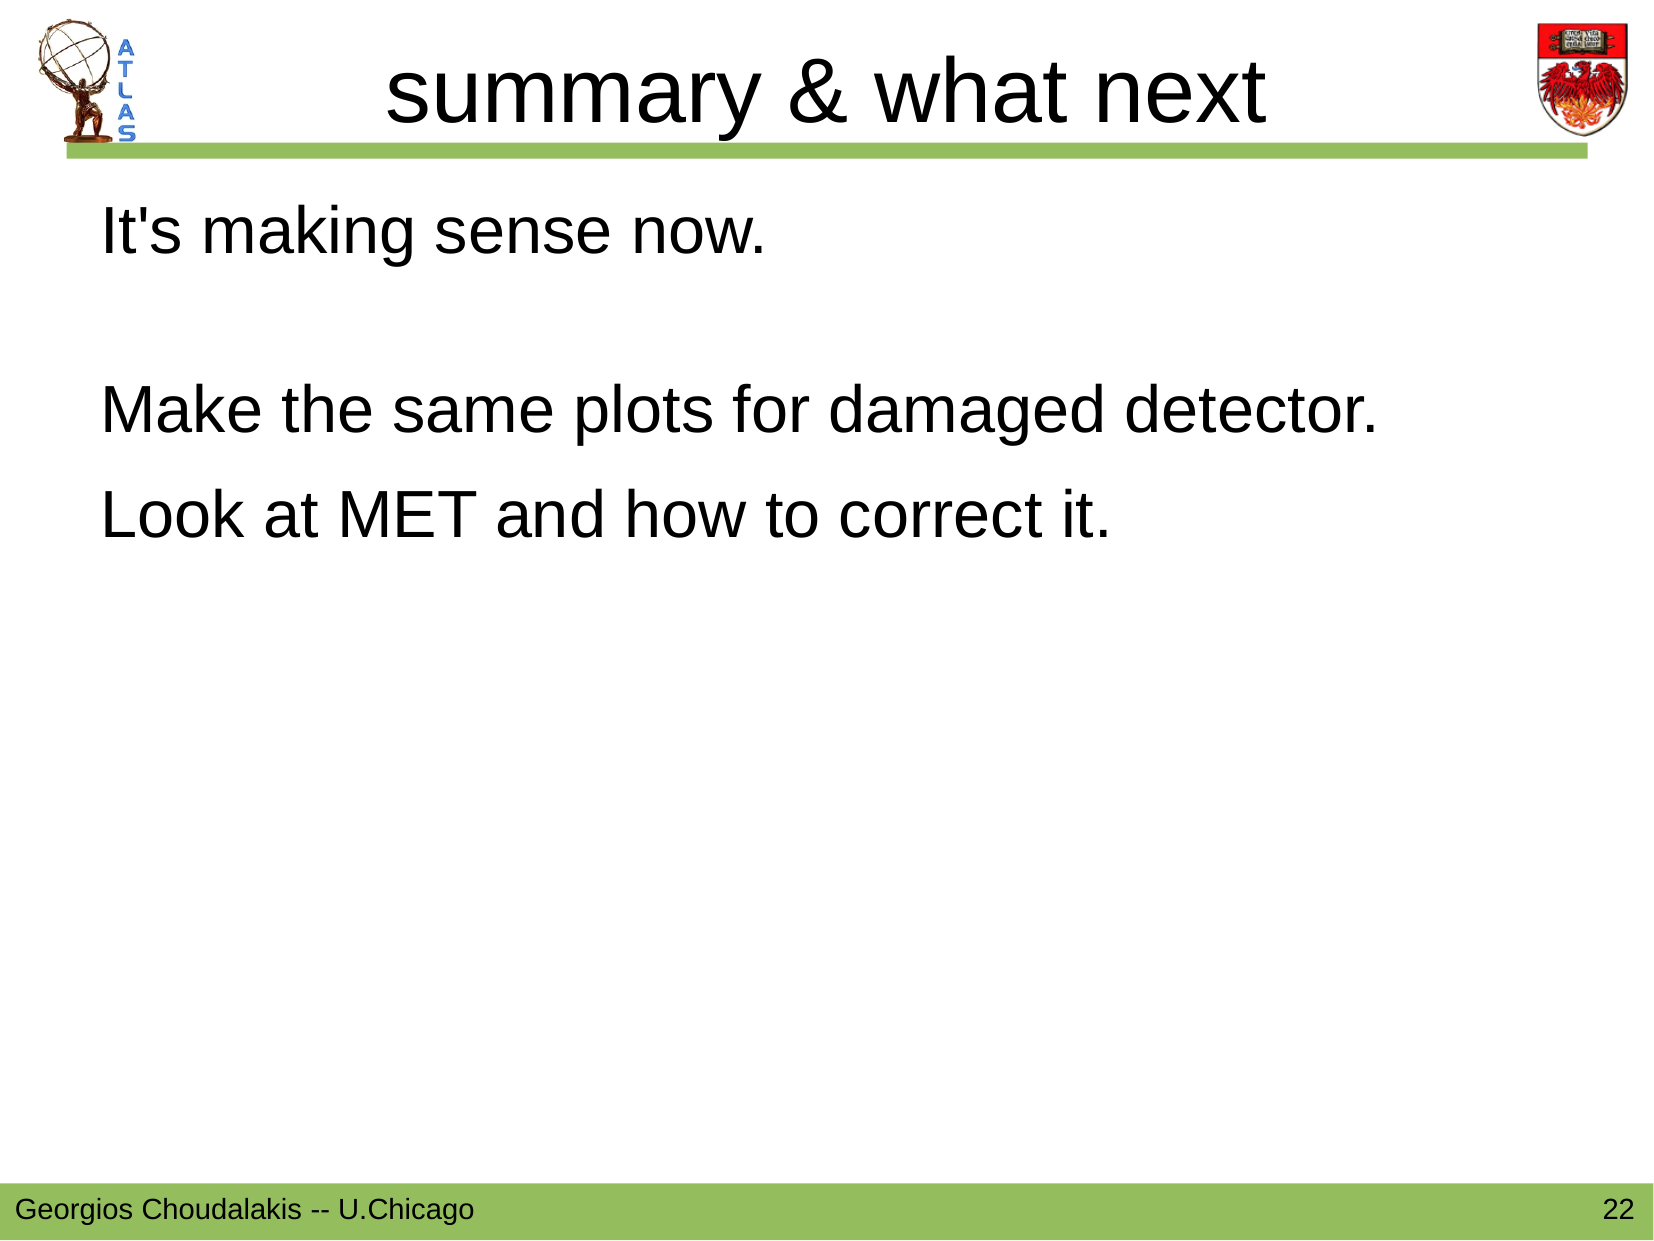

# summary & what next
It's making sense now.
Make the same plots for damaged detector.
Look at MET and how to correct it.
22
Georgios Choudalakis -- U.Chicago